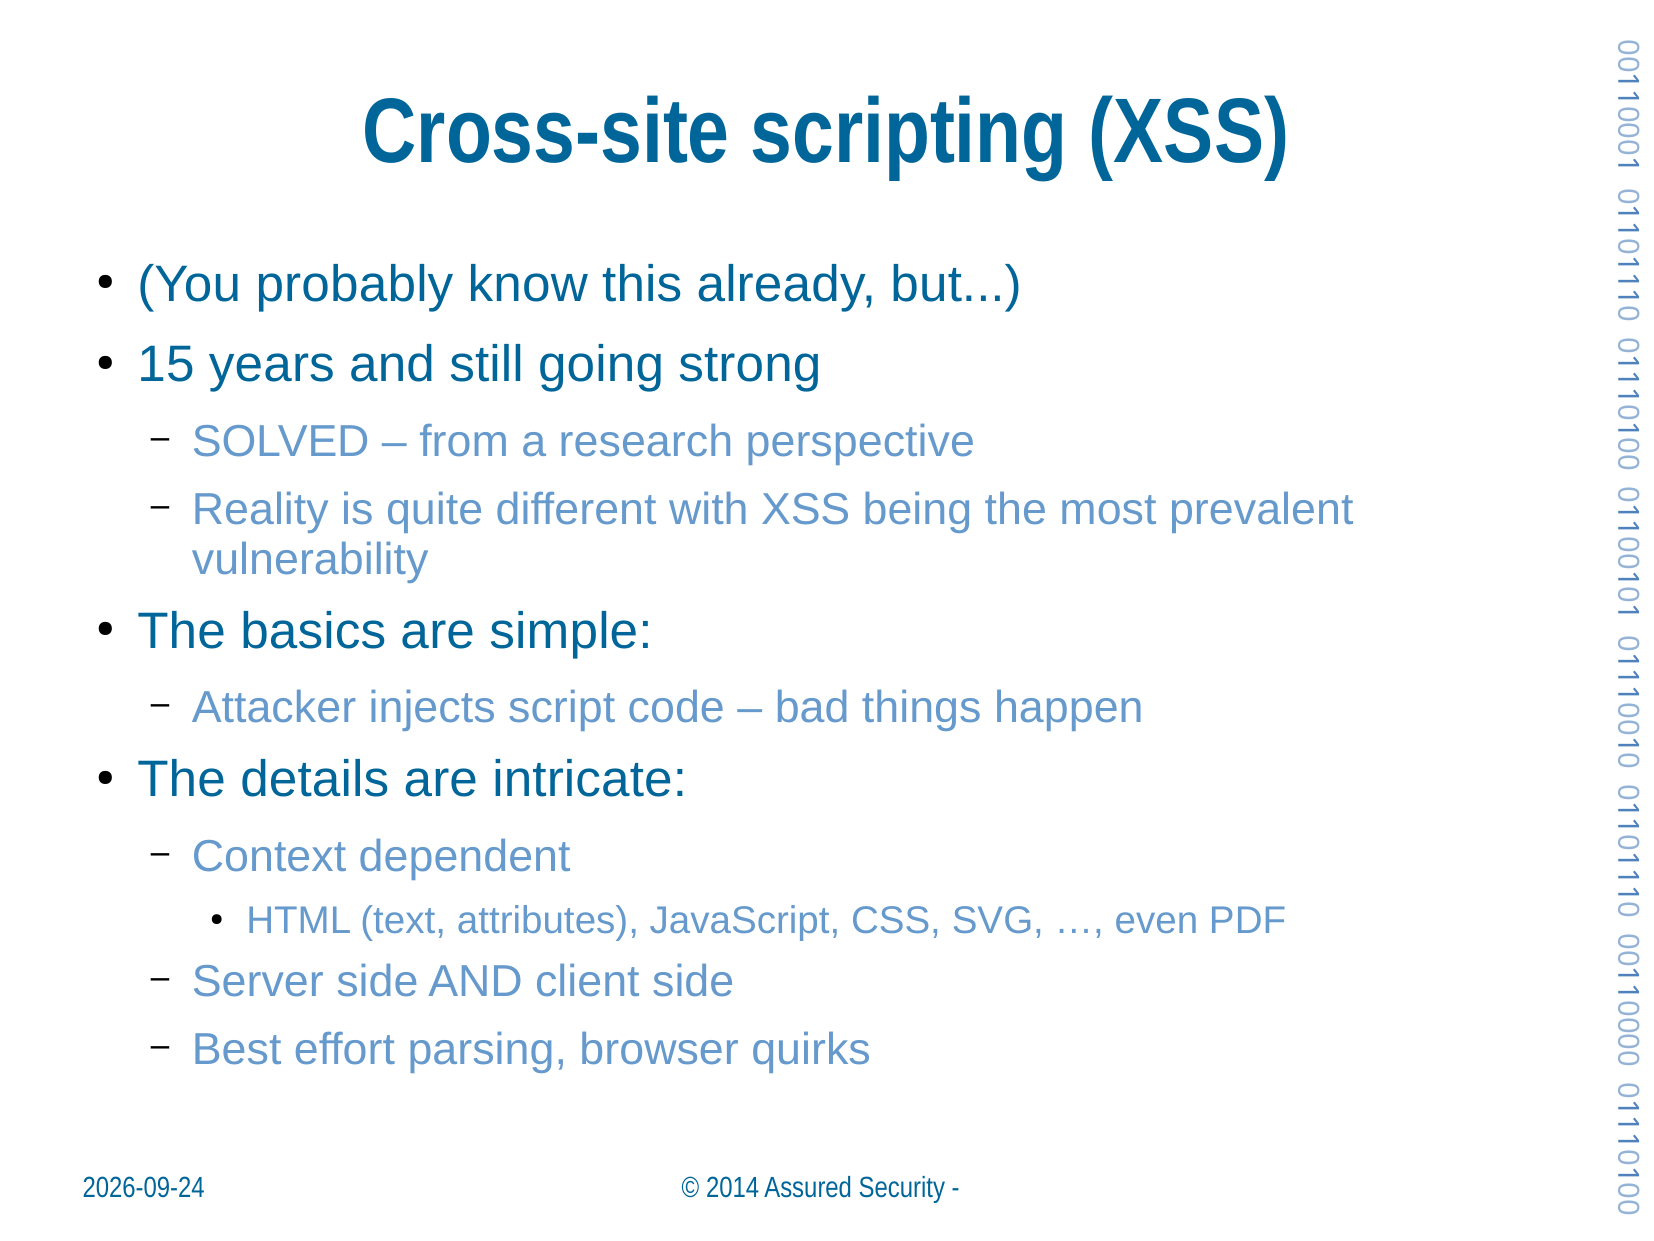

# Cross-site scripting (XSS)
(You probably know this already, but...)
15 years and still going strong
SOLVED – from a research perspective
Reality is quite different with XSS being the most prevalent vulnerability
The basics are simple:
Attacker injects script code – bad things happen
The details are intricate:
Context dependent
HTML (text, attributes), JavaScript, CSS, SVG, …, even PDF
Server side AND client side
Best effort parsing, browser quirks